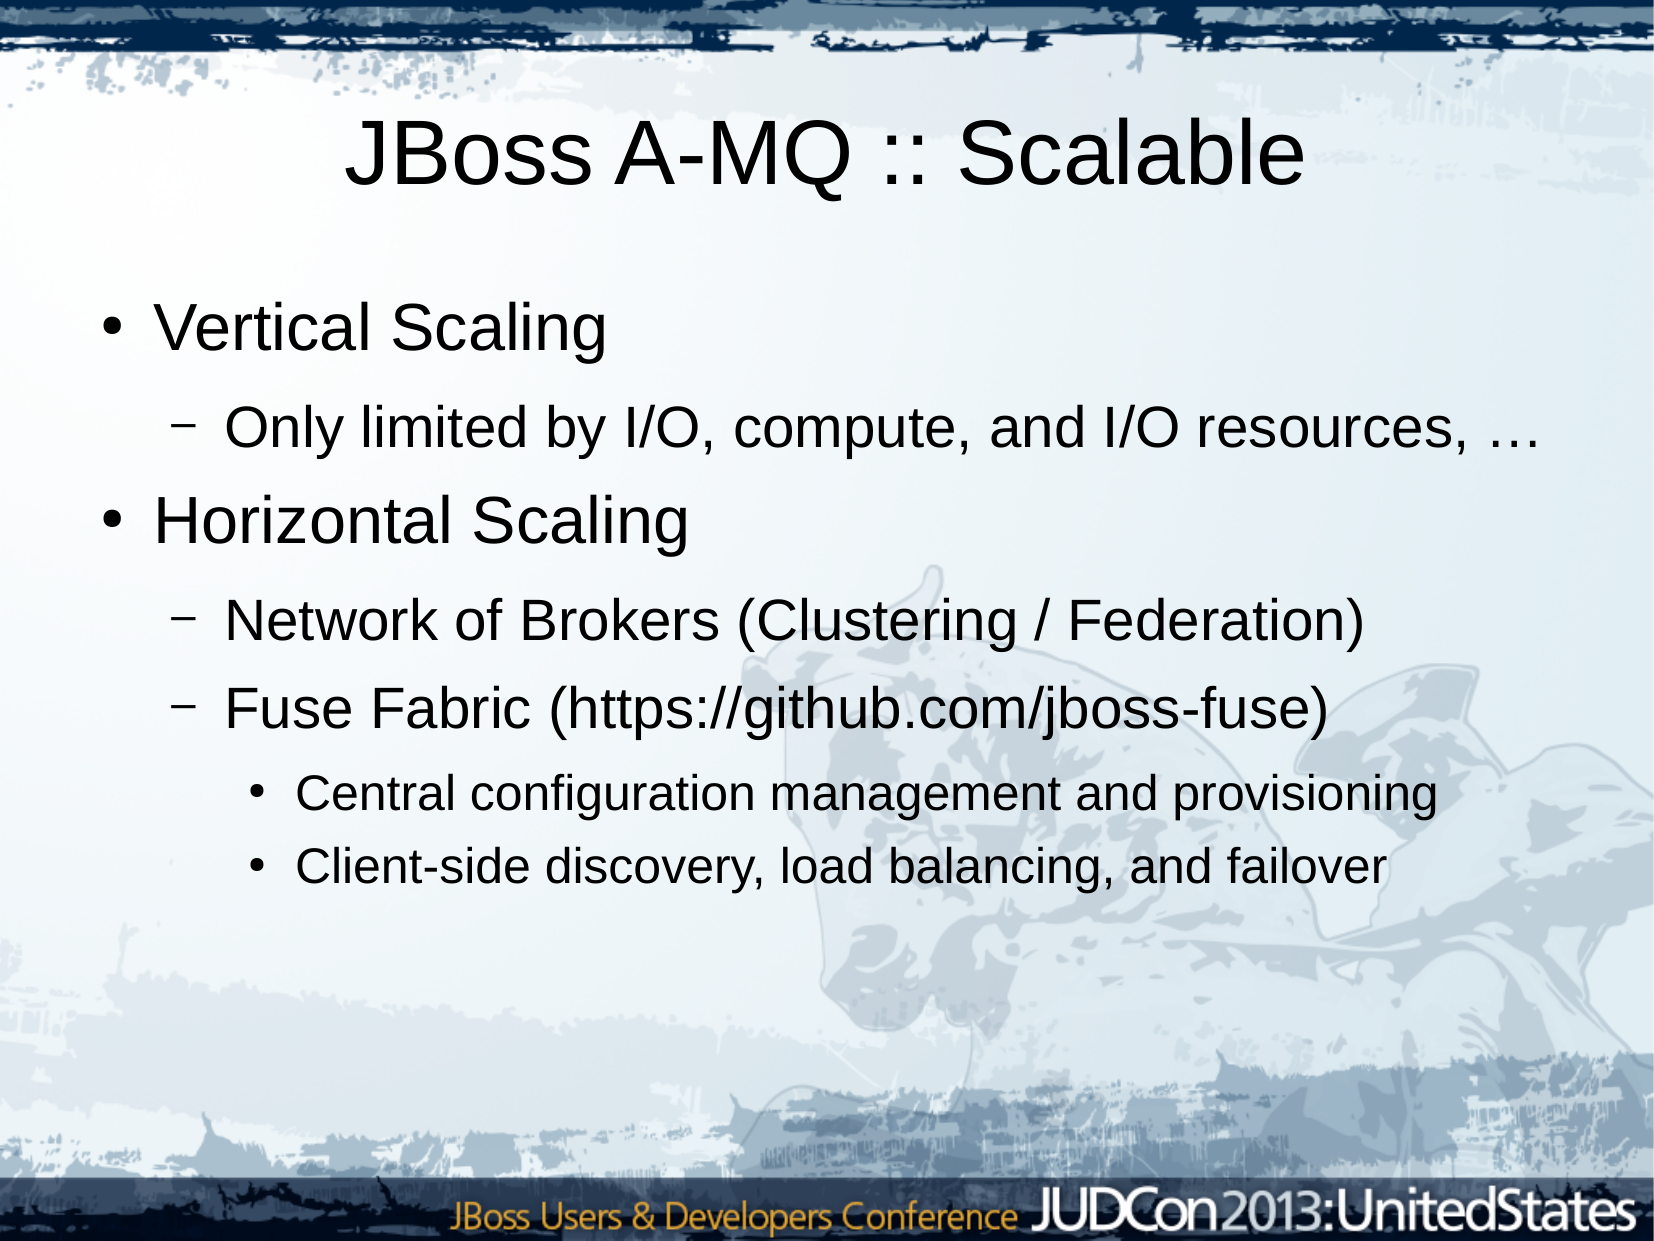

# JBoss A-MQ :: Scalable
Vertical Scaling
Only limited by I/O, compute, and I/O resources, …
Horizontal Scaling
Network of Brokers (Clustering / Federation)
Fuse Fabric (https://github.com/jboss-fuse)
Central configuration management and provisioning
Client-side discovery, load balancing, and failover